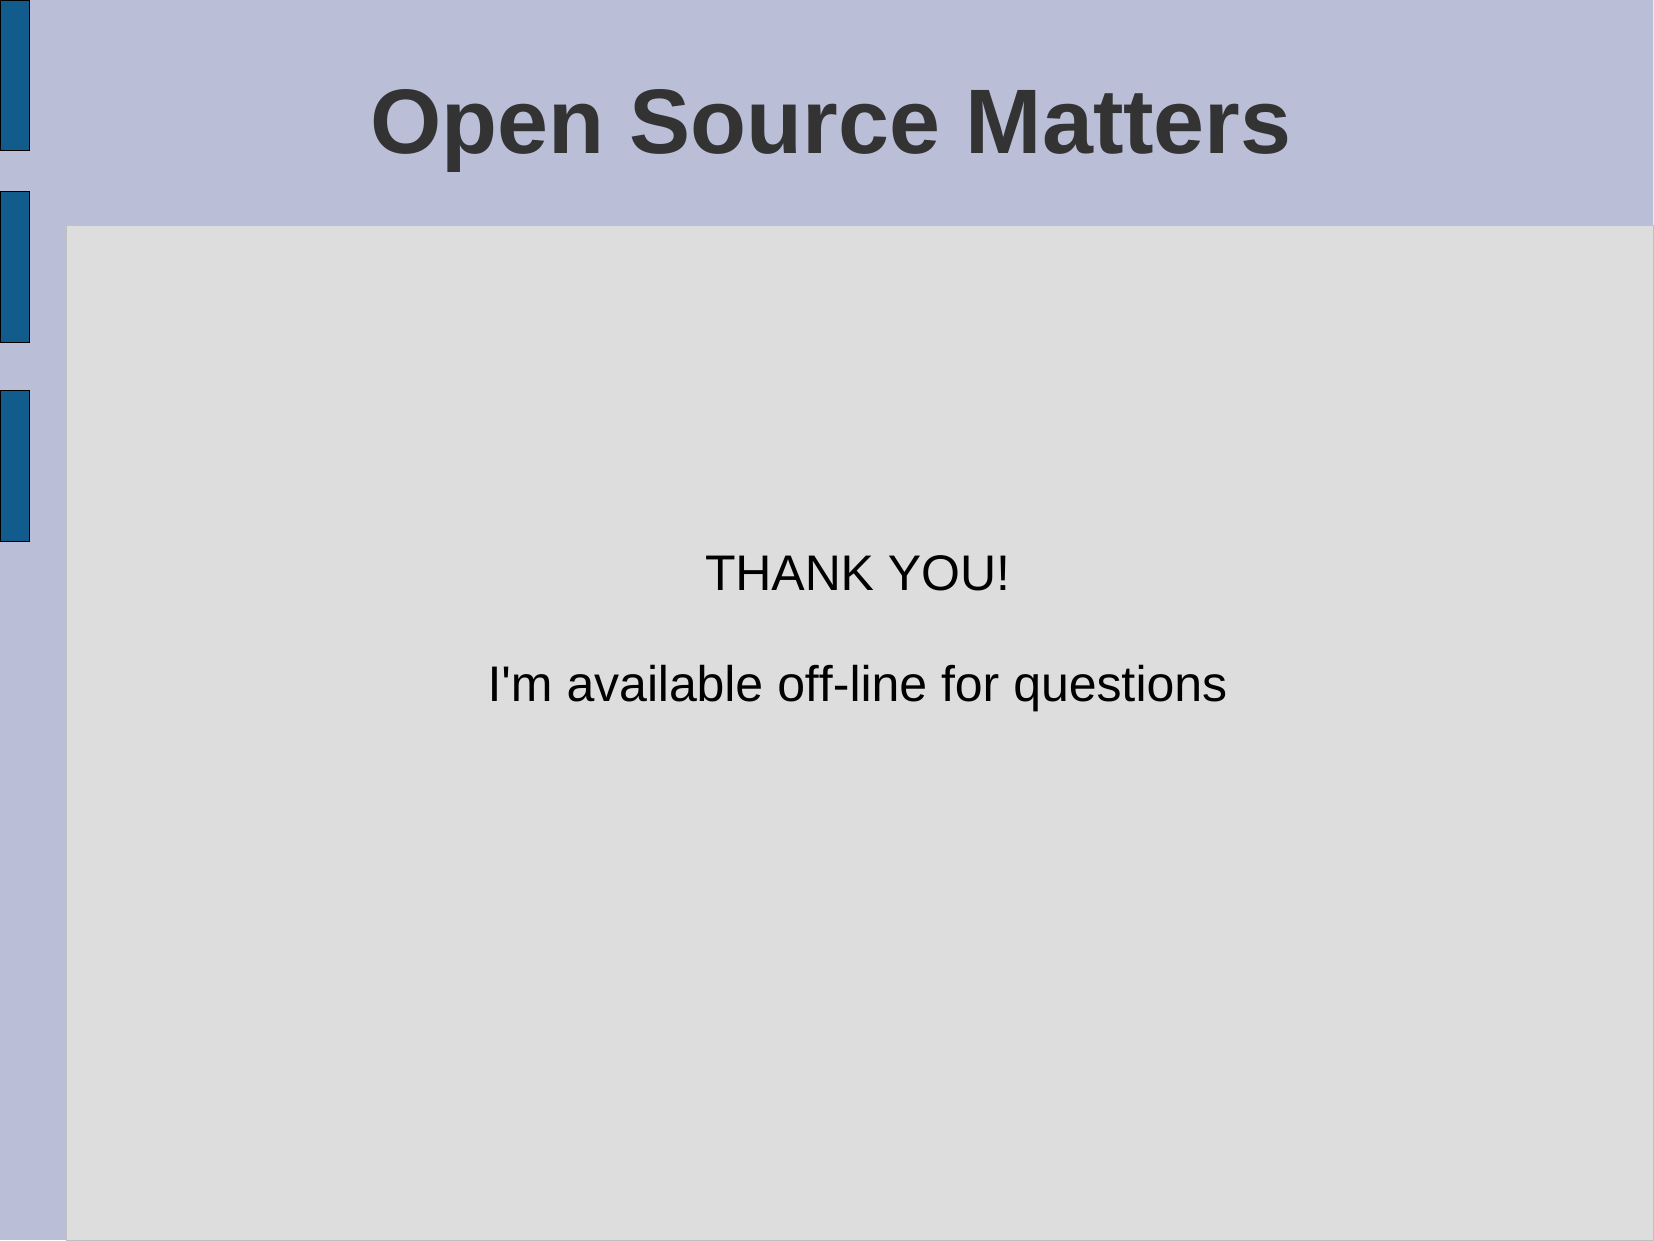

# Open Source Matters
THANK YOU!
I'm available off-line for questions